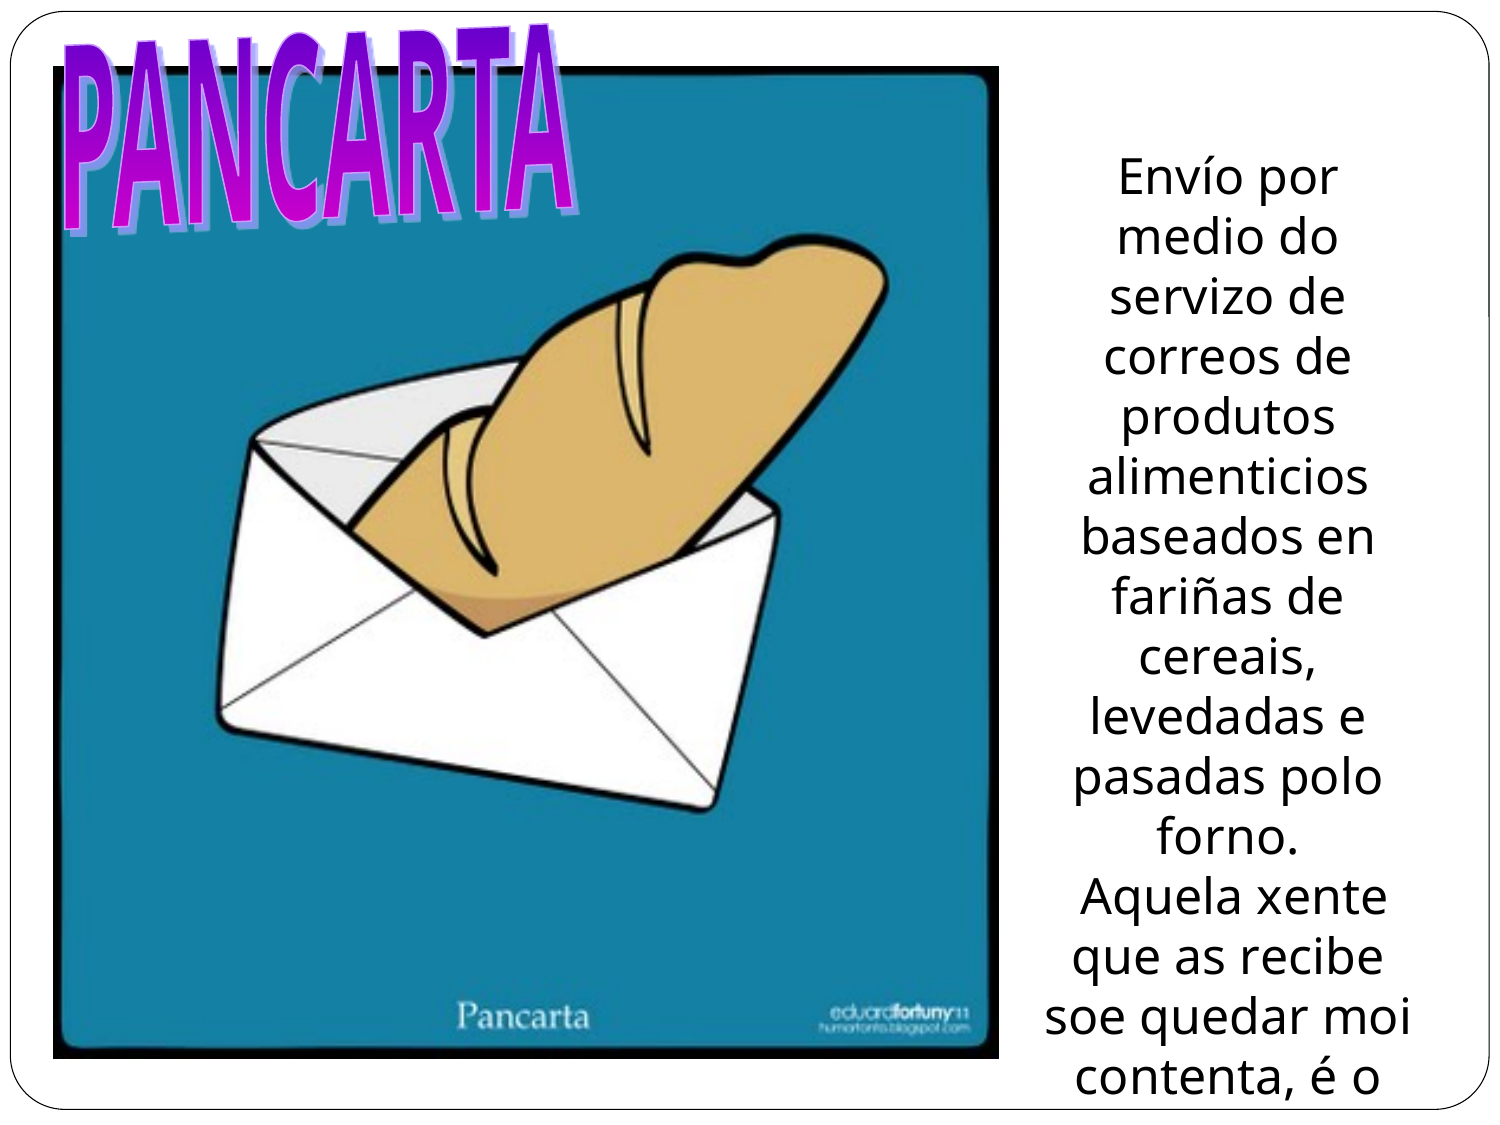

PANCARTA
Envío por medio do servizo de correos de produtos alimenticios baseados en fariñas de cereais, levedadas e pasadas polo forno.
 Aquela xente que as recibe soe quedar moi contenta, é o que se soe chamar “broas noticias” cando son de fariña de millo